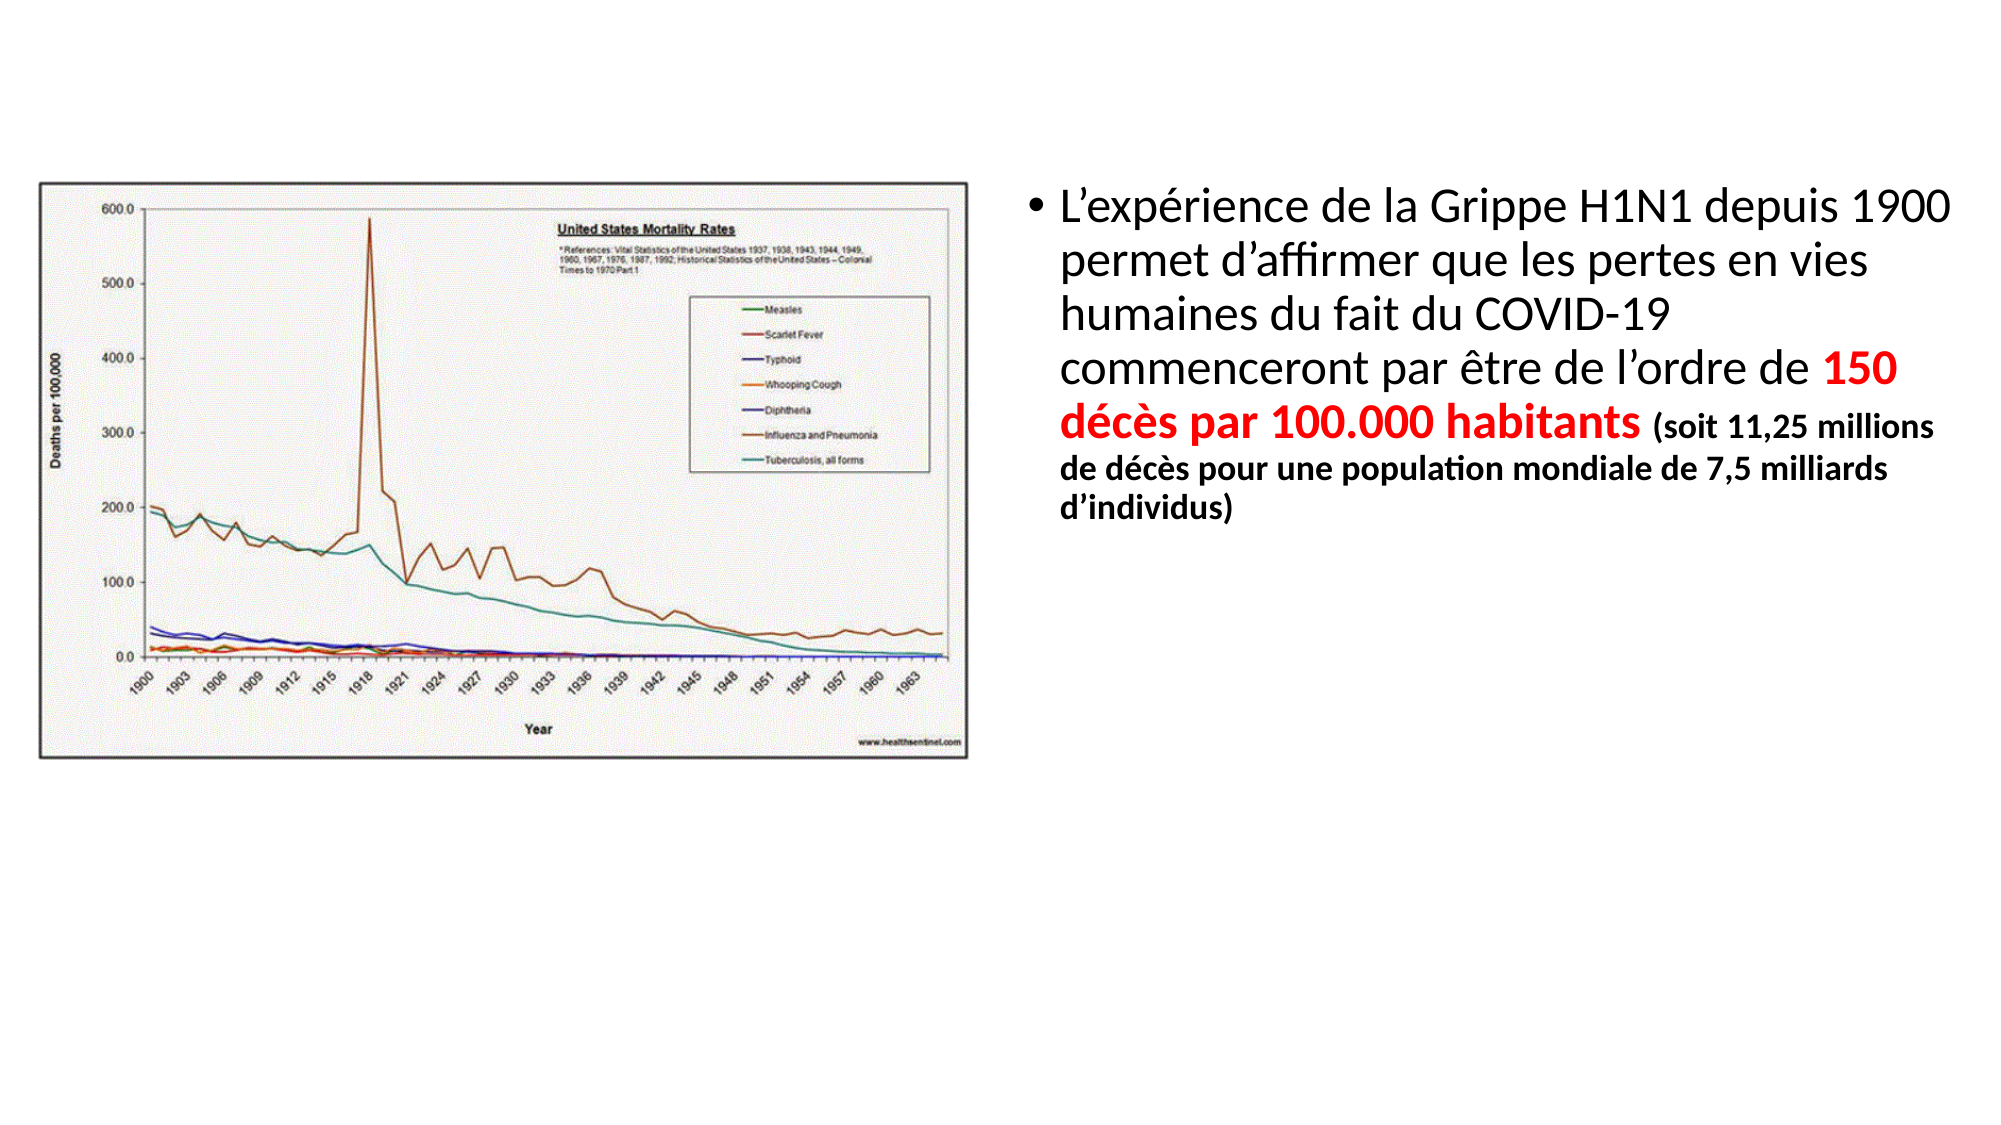

# L’expérience de la Grippe H1N1 depuis 1900 permet d’affirmer que les pertes en vies humaines du fait du COVID-19 commenceront par être de l’ordre de 150 décès par 100.000 habitants (soit 11,25 millions de décès pour une population mondiale de 7,5 milliards d’individus)